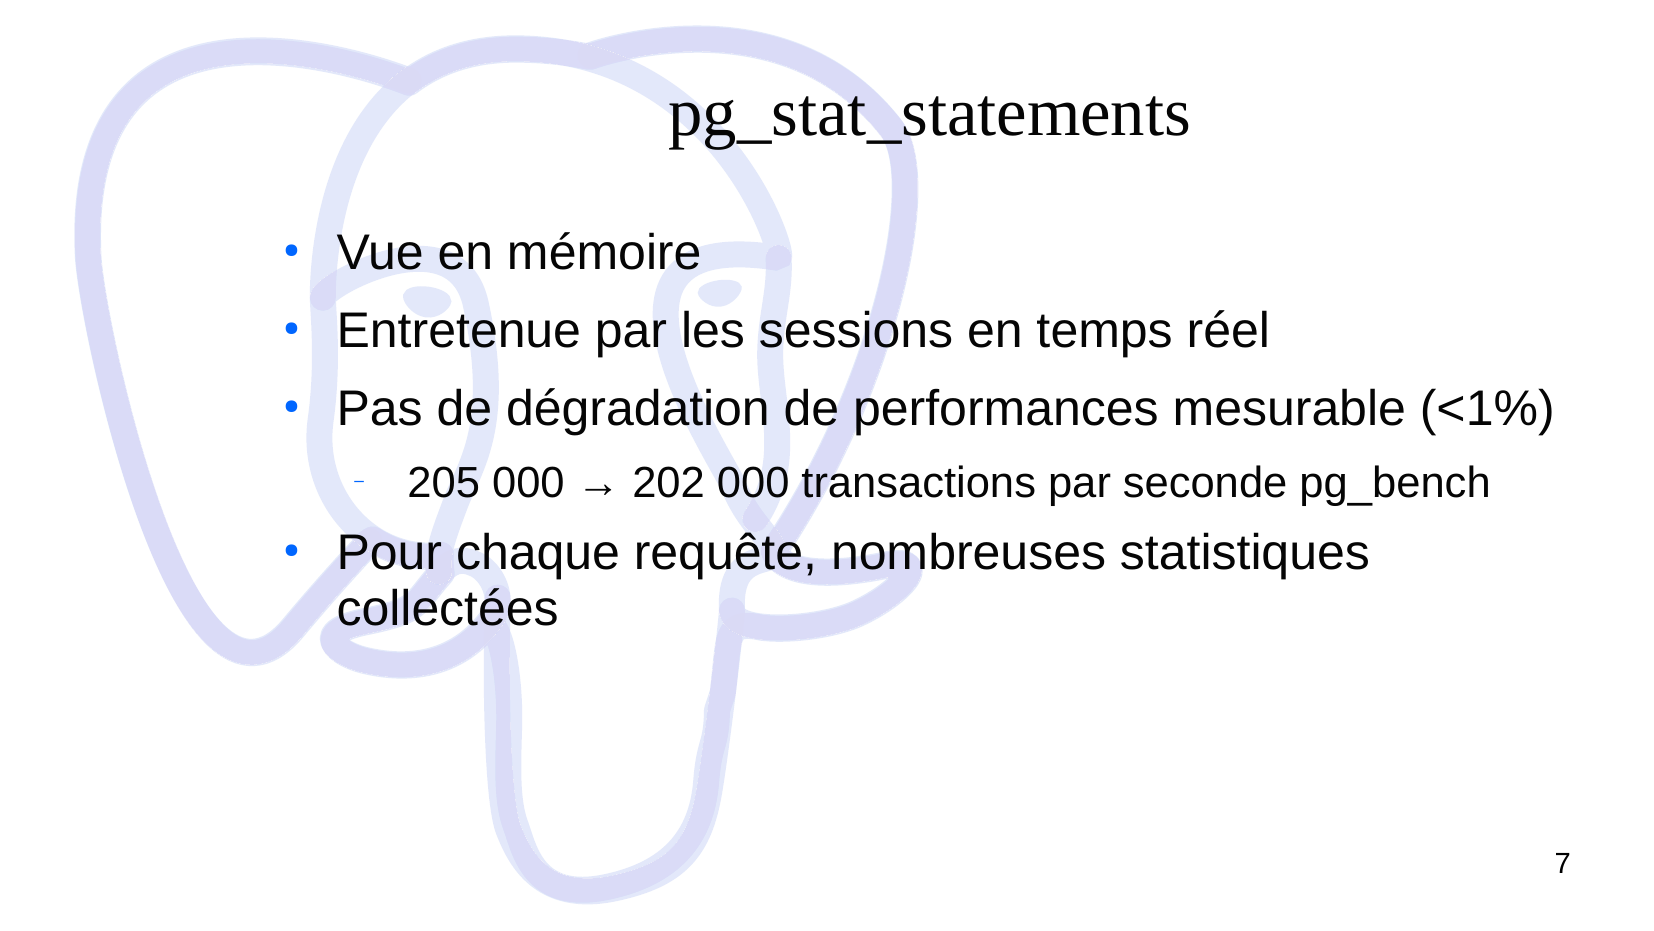

# pg_stat_statements
Vue en mémoire
Entretenue par les sessions en temps réel
Pas de dégradation de performances mesurable (<1%)
205 000 → 202 000 transactions par seconde pg_bench
Pour chaque requête, nombreuses statistiques collectées
7